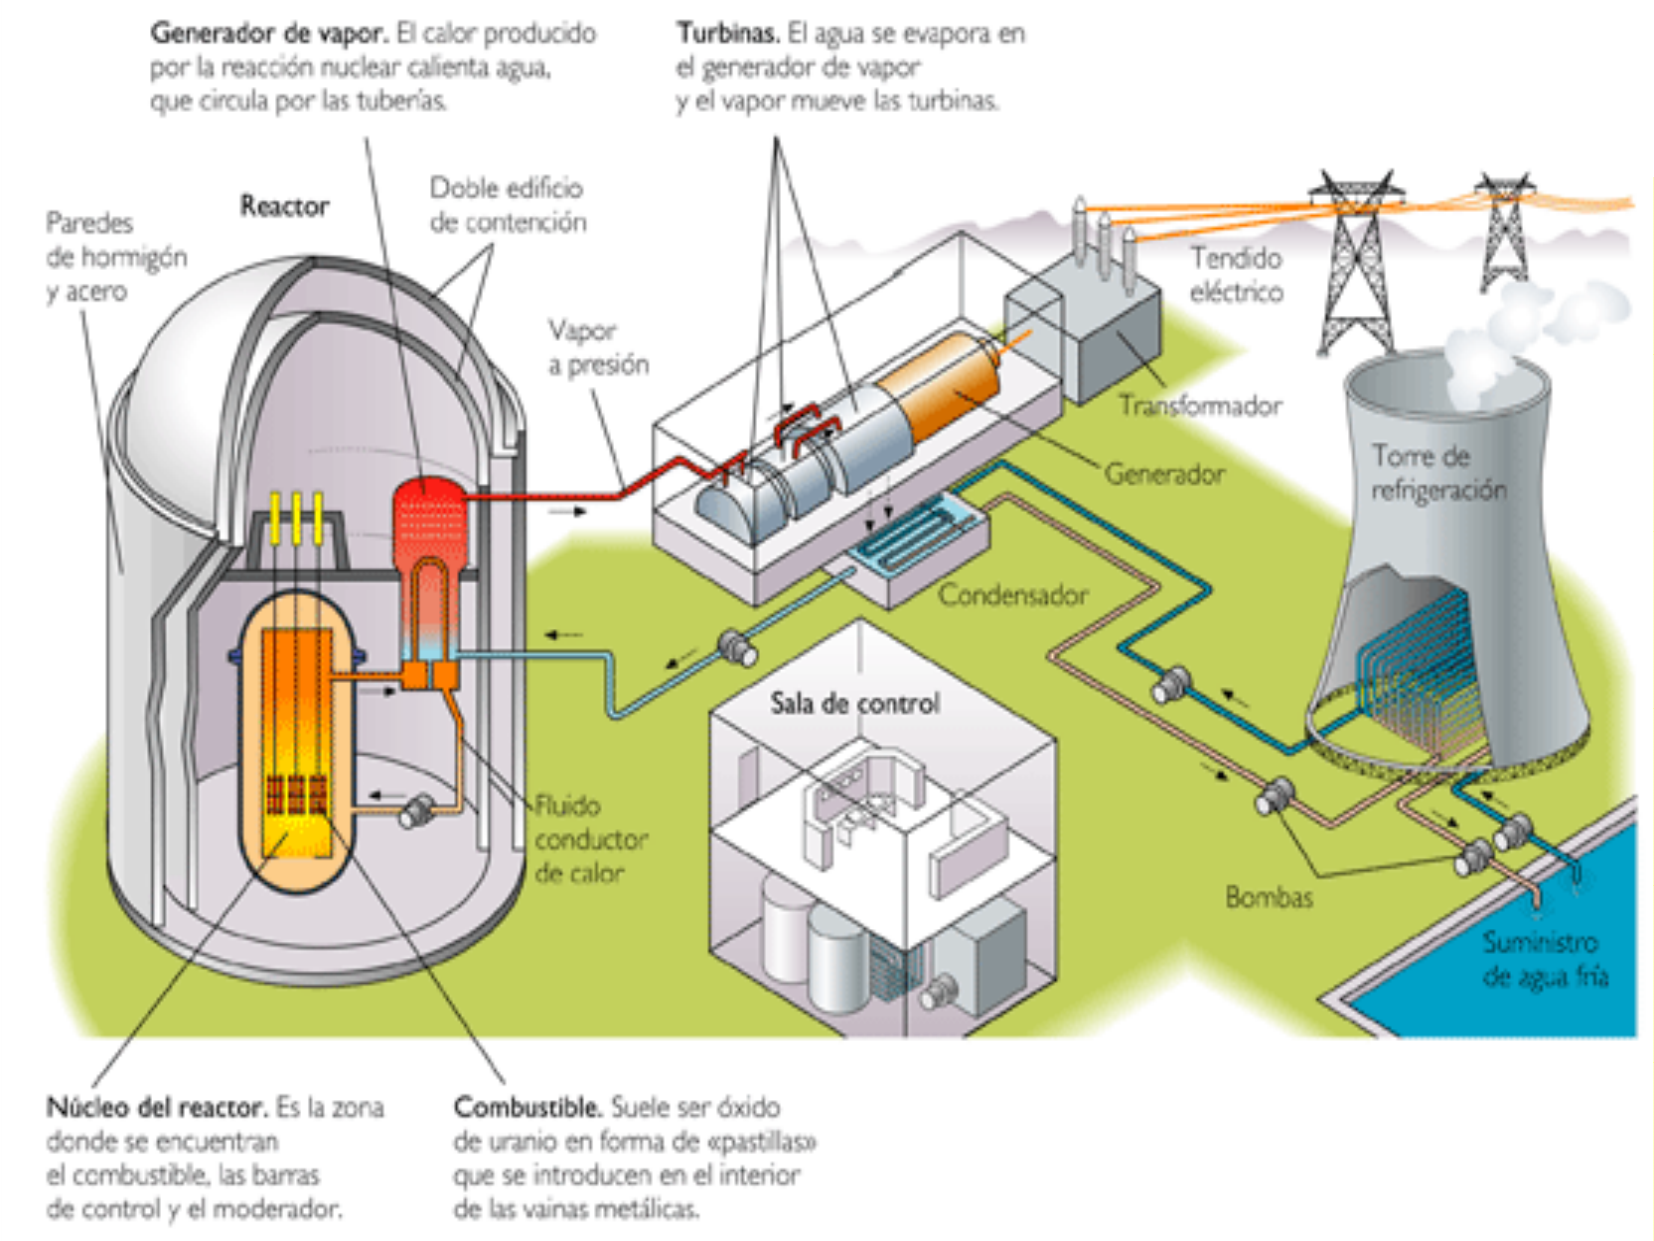

Energía nuclear
Definición: Es la resultante de la fisión de los átomos de minerales radiactivos,
 fundamentalmente uranio
Central nuclear